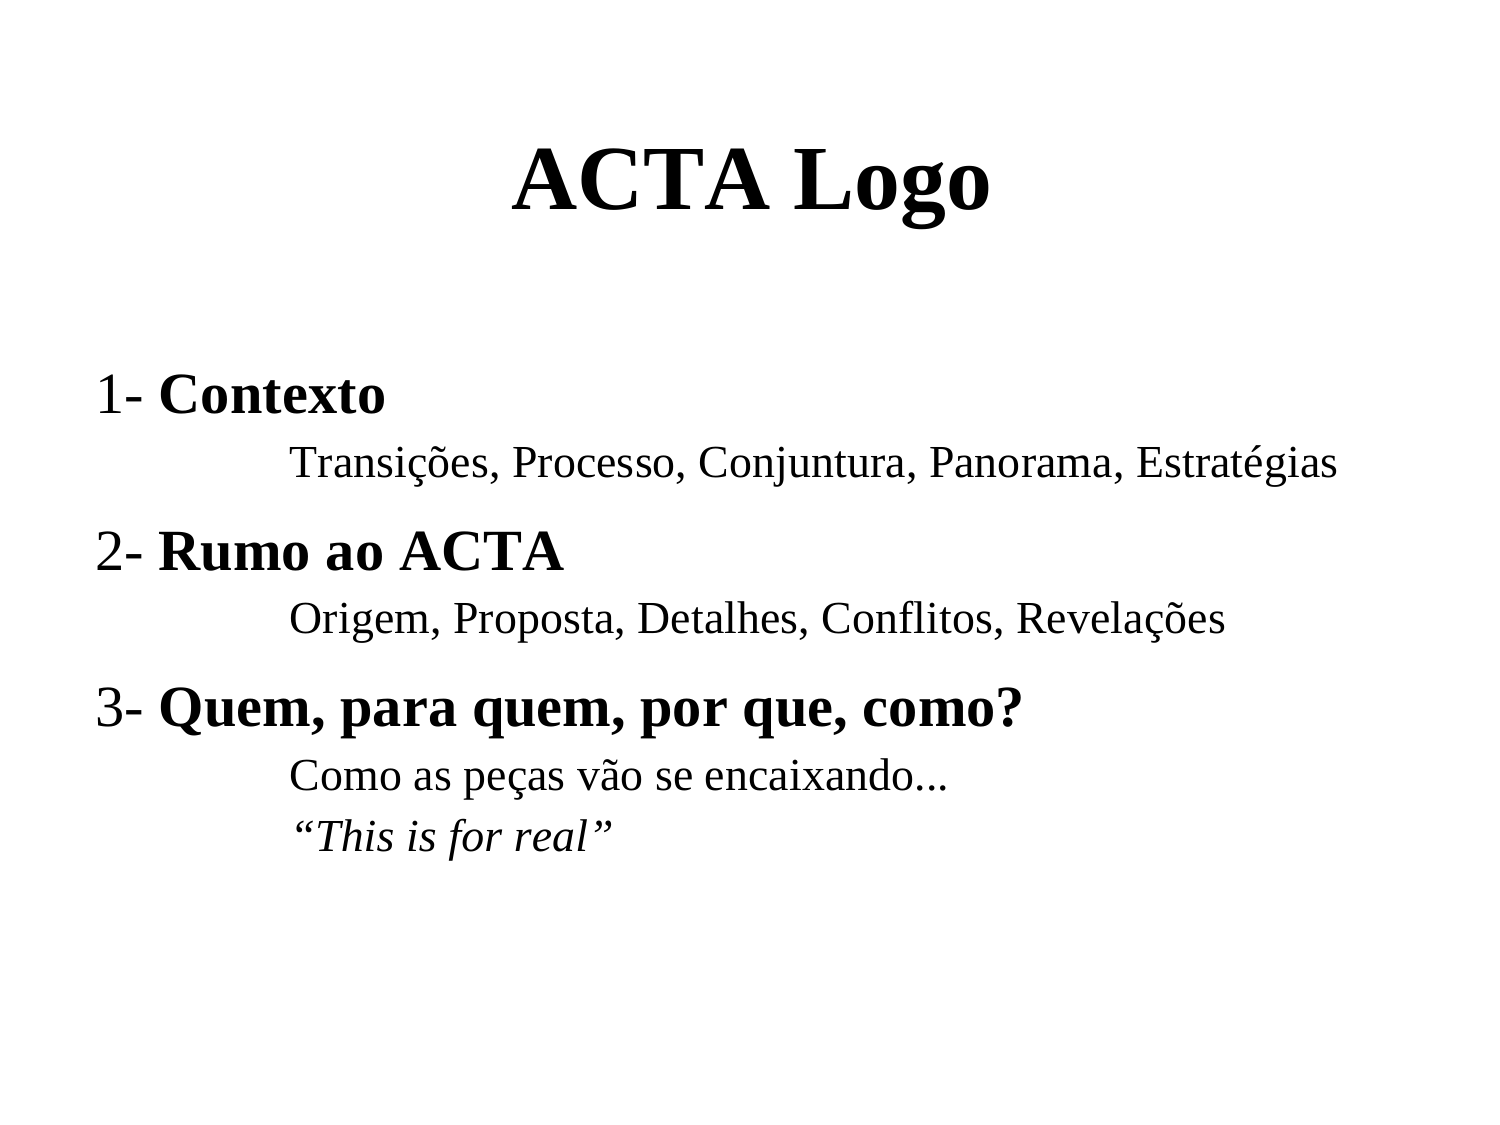

# ACTA Logo
1- Contexto
	Transições, Processo, Conjuntura, Panorama, Estratégias
2- Rumo ao ACTA
	Origem, Proposta, Detalhes, Conflitos, Revelações
3- Quem, para quem, por que, como?
	Como as peças vão se encaixando...
	“This is for real”